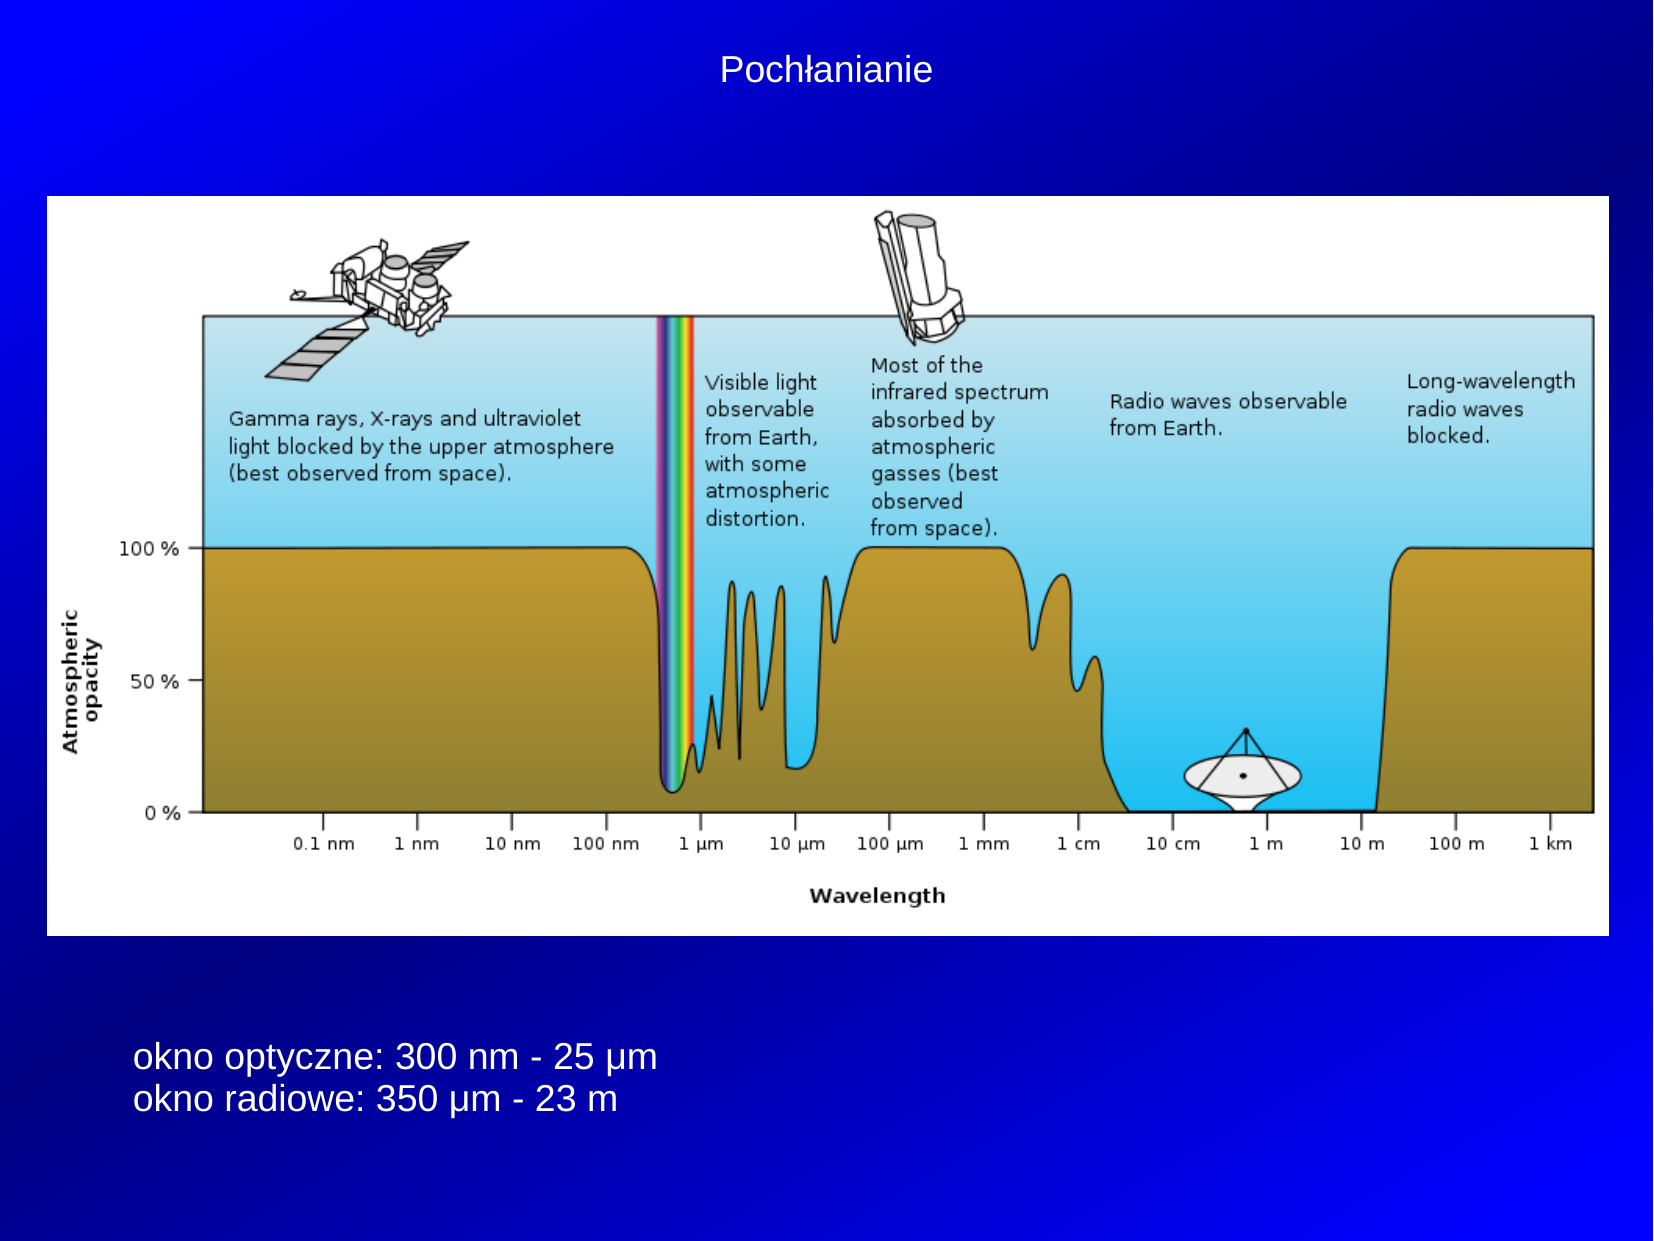

Pochłanianie
okno optyczne: 300 nm - 25 μm
okno radiowe: 350 μm - 23 m